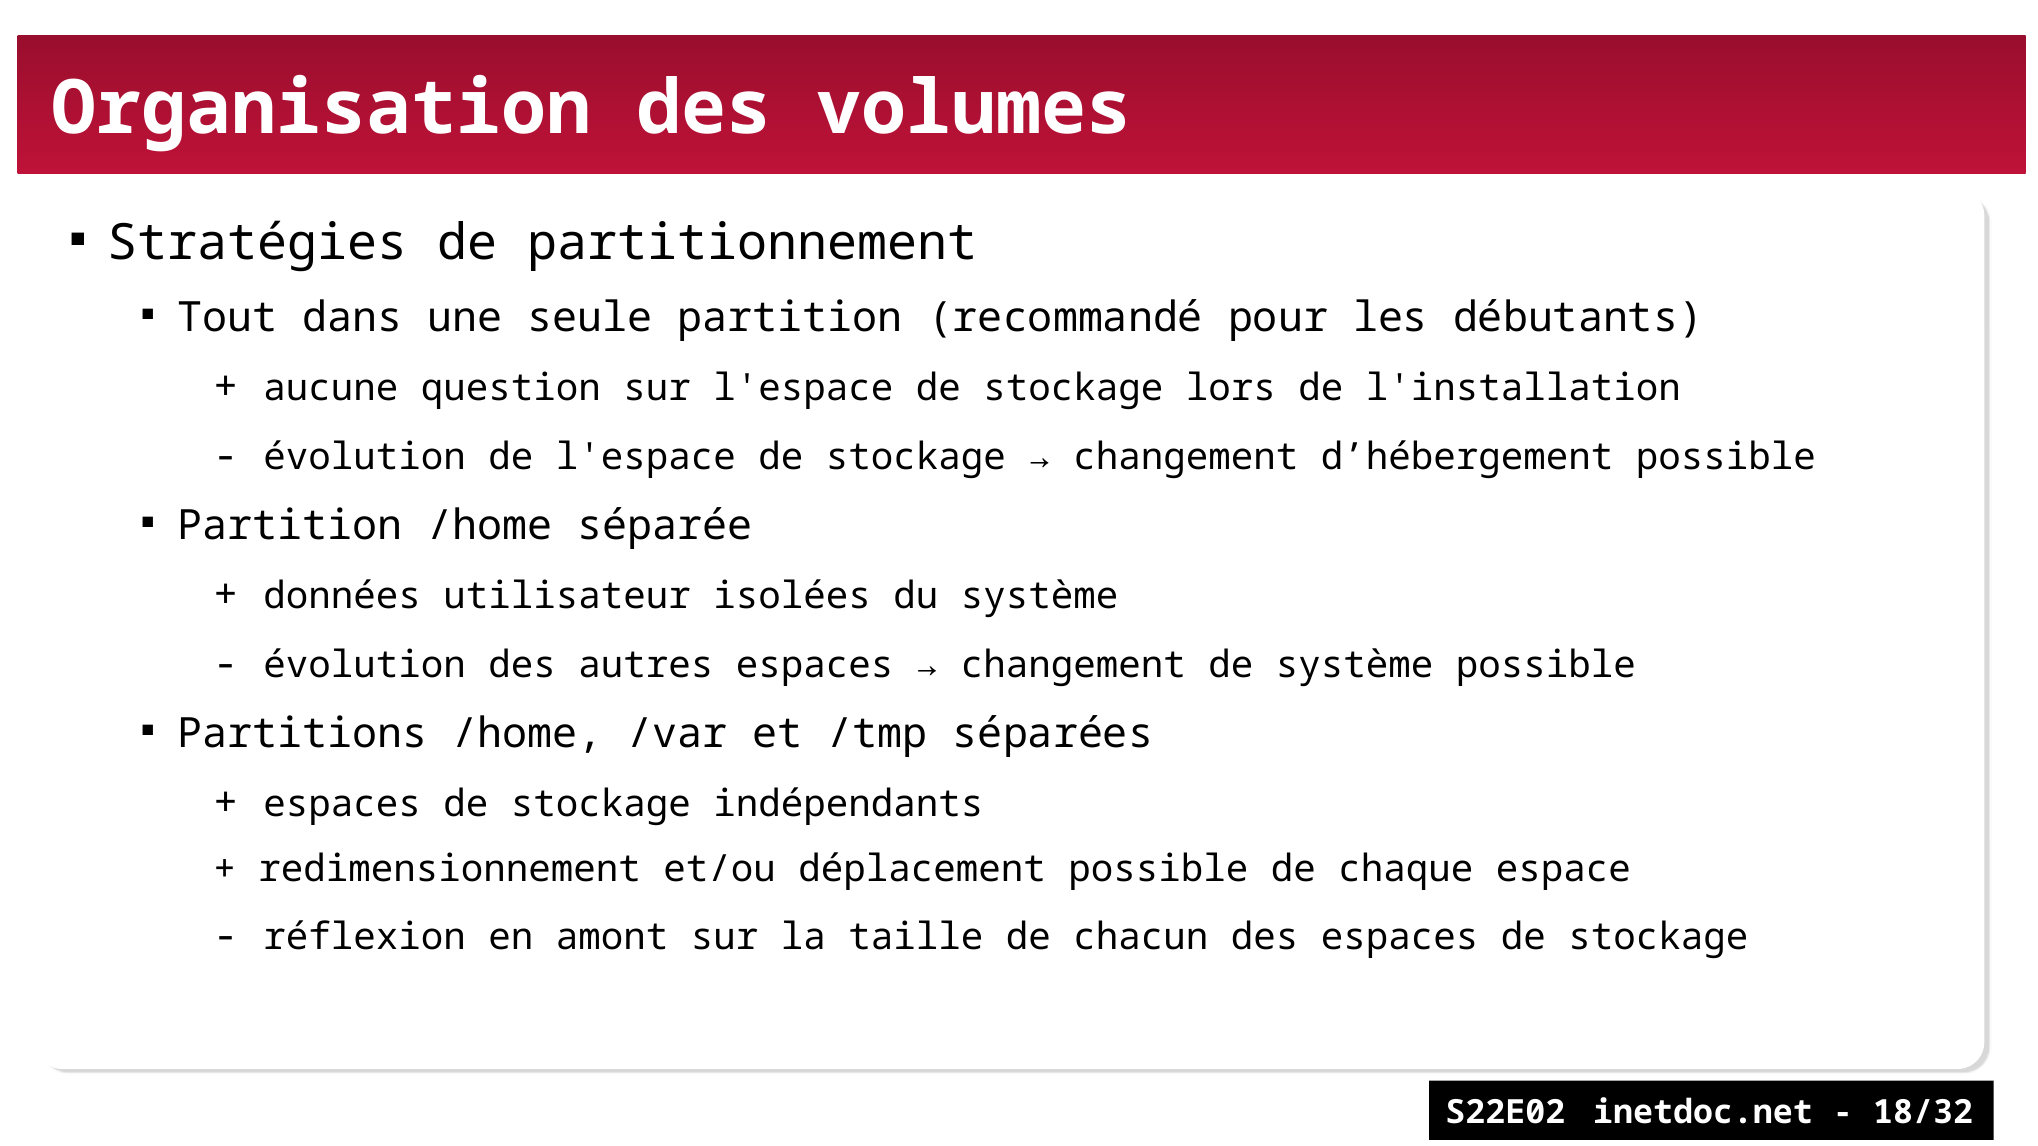

Organisation des volumes
Stratégies de partitionnement
Tout dans une seule partition (recommandé pour les débutants)
+ aucune question sur l'espace de stockage lors de l'installation
- évolution de l'espace de stockage → changement d’hébergement possible
Partition /home séparée
+ données utilisateur isolées du système
- évolution des autres espaces → changement de système possible
Partitions /home, /var et /tmp séparées
+ espaces de stockage indépendants
+ redimensionnement et/ou déplacement possible de chaque espace
- réflexion en amont sur la taille de chacun des espaces de stockage
S22E02	inetdoc.net - /32